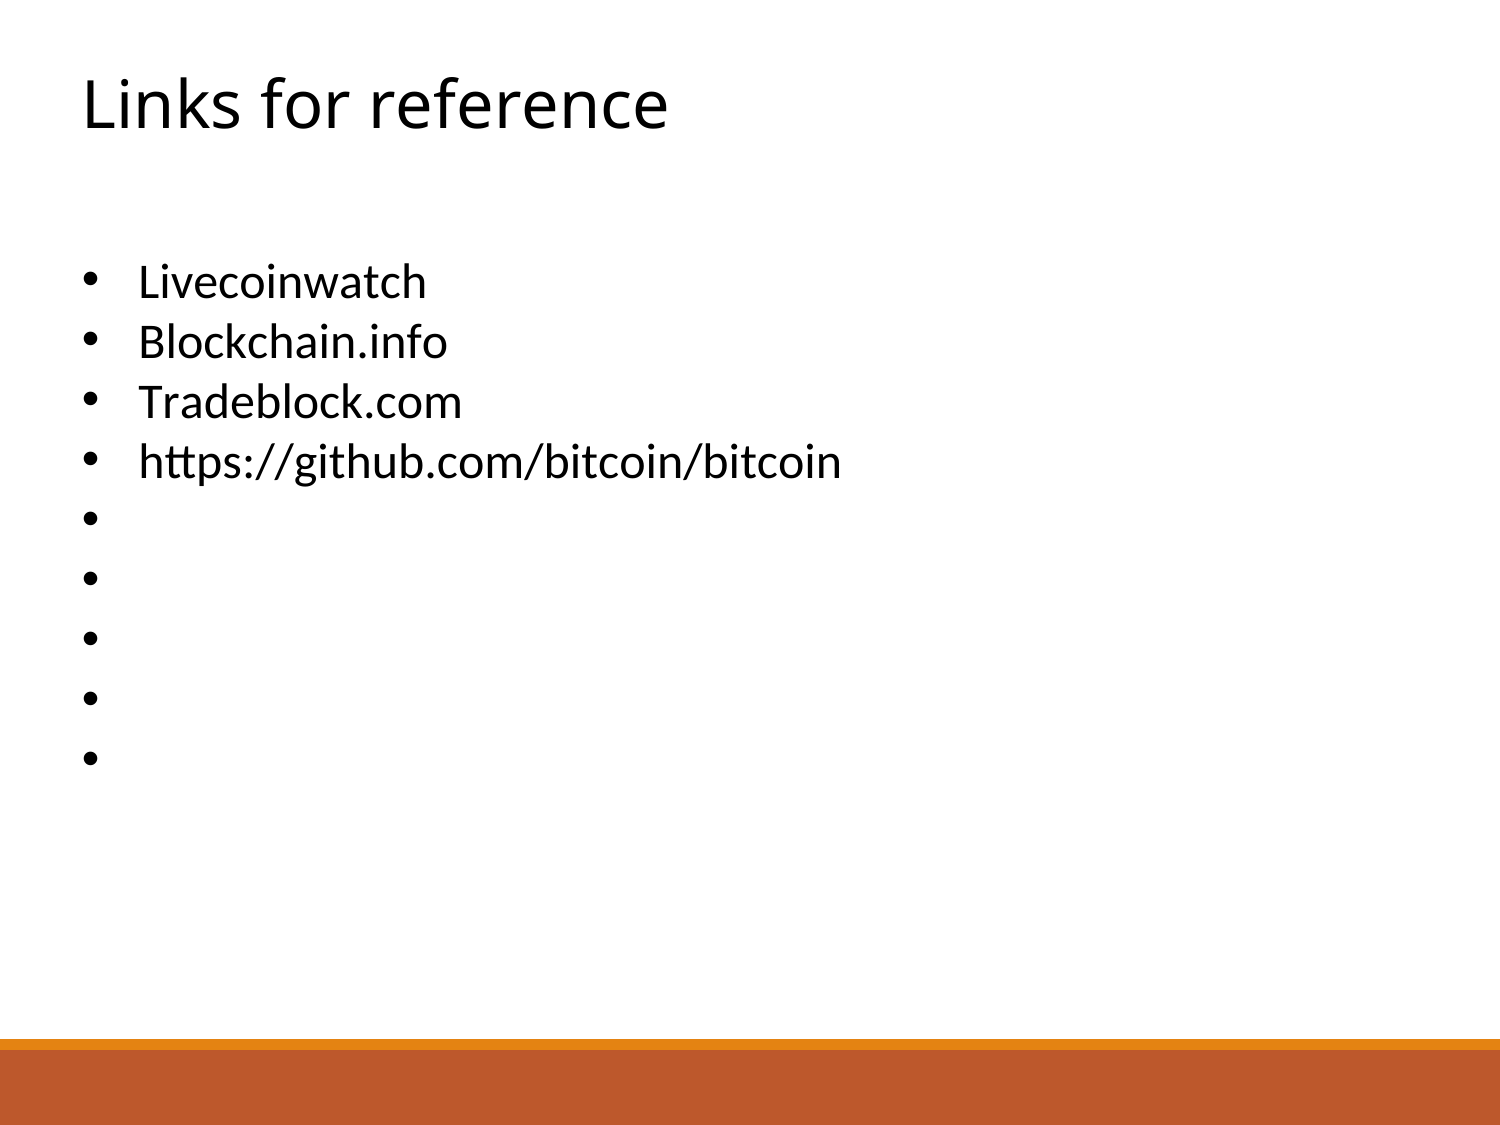

Links for reference
Livecoinwatch
Blockchain.info
Tradeblock.com
https://github.com/bitcoin/bitcoin